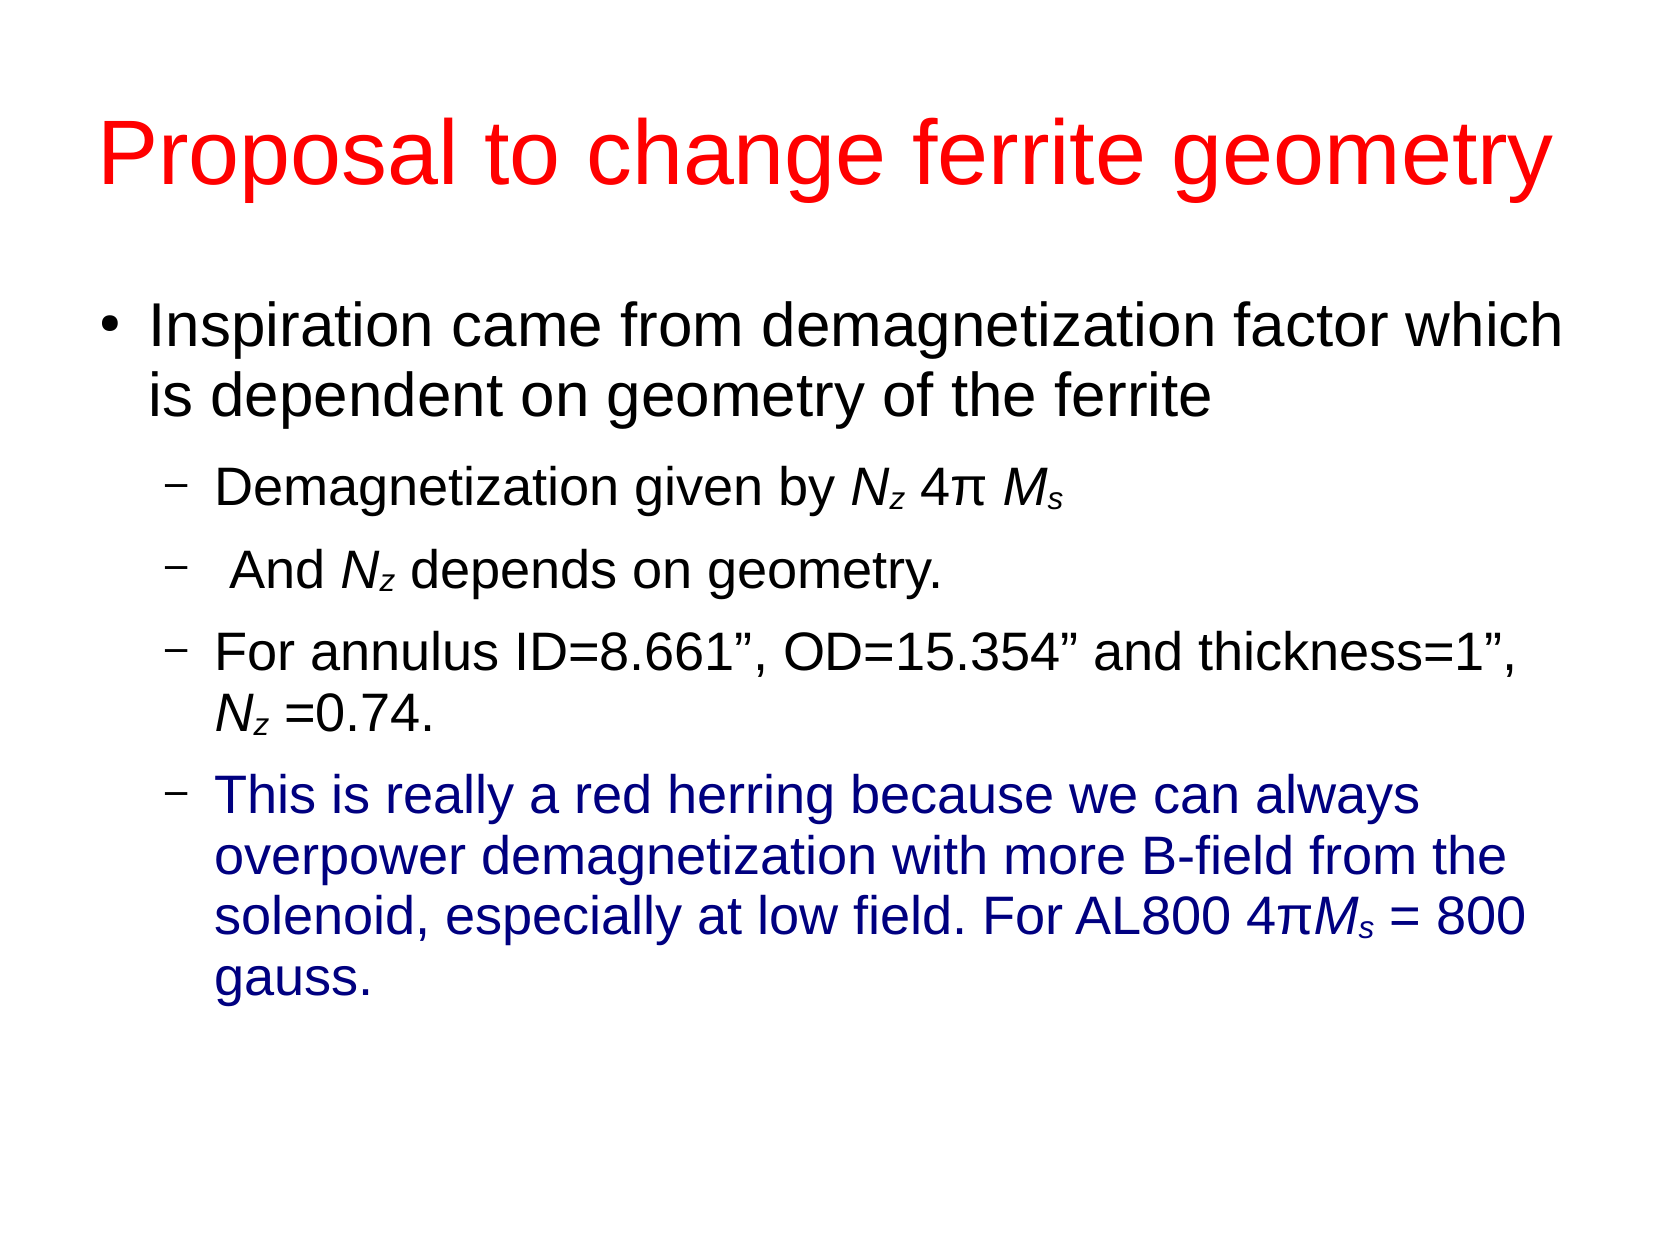

# Proposal to change ferrite geometry
Inspiration came from demagnetization factor which is dependent on geometry of the ferrite
Demagnetization given by Nz 4π Ms
 And Nz depends on geometry.
For annulus ID=8.661”, OD=15.354” and thickness=1”, Nz =0.74.
This is really a red herring because we can always overpower demagnetization with more B-field from the solenoid, especially at low field. For AL800 4πMs = 800 gauss.